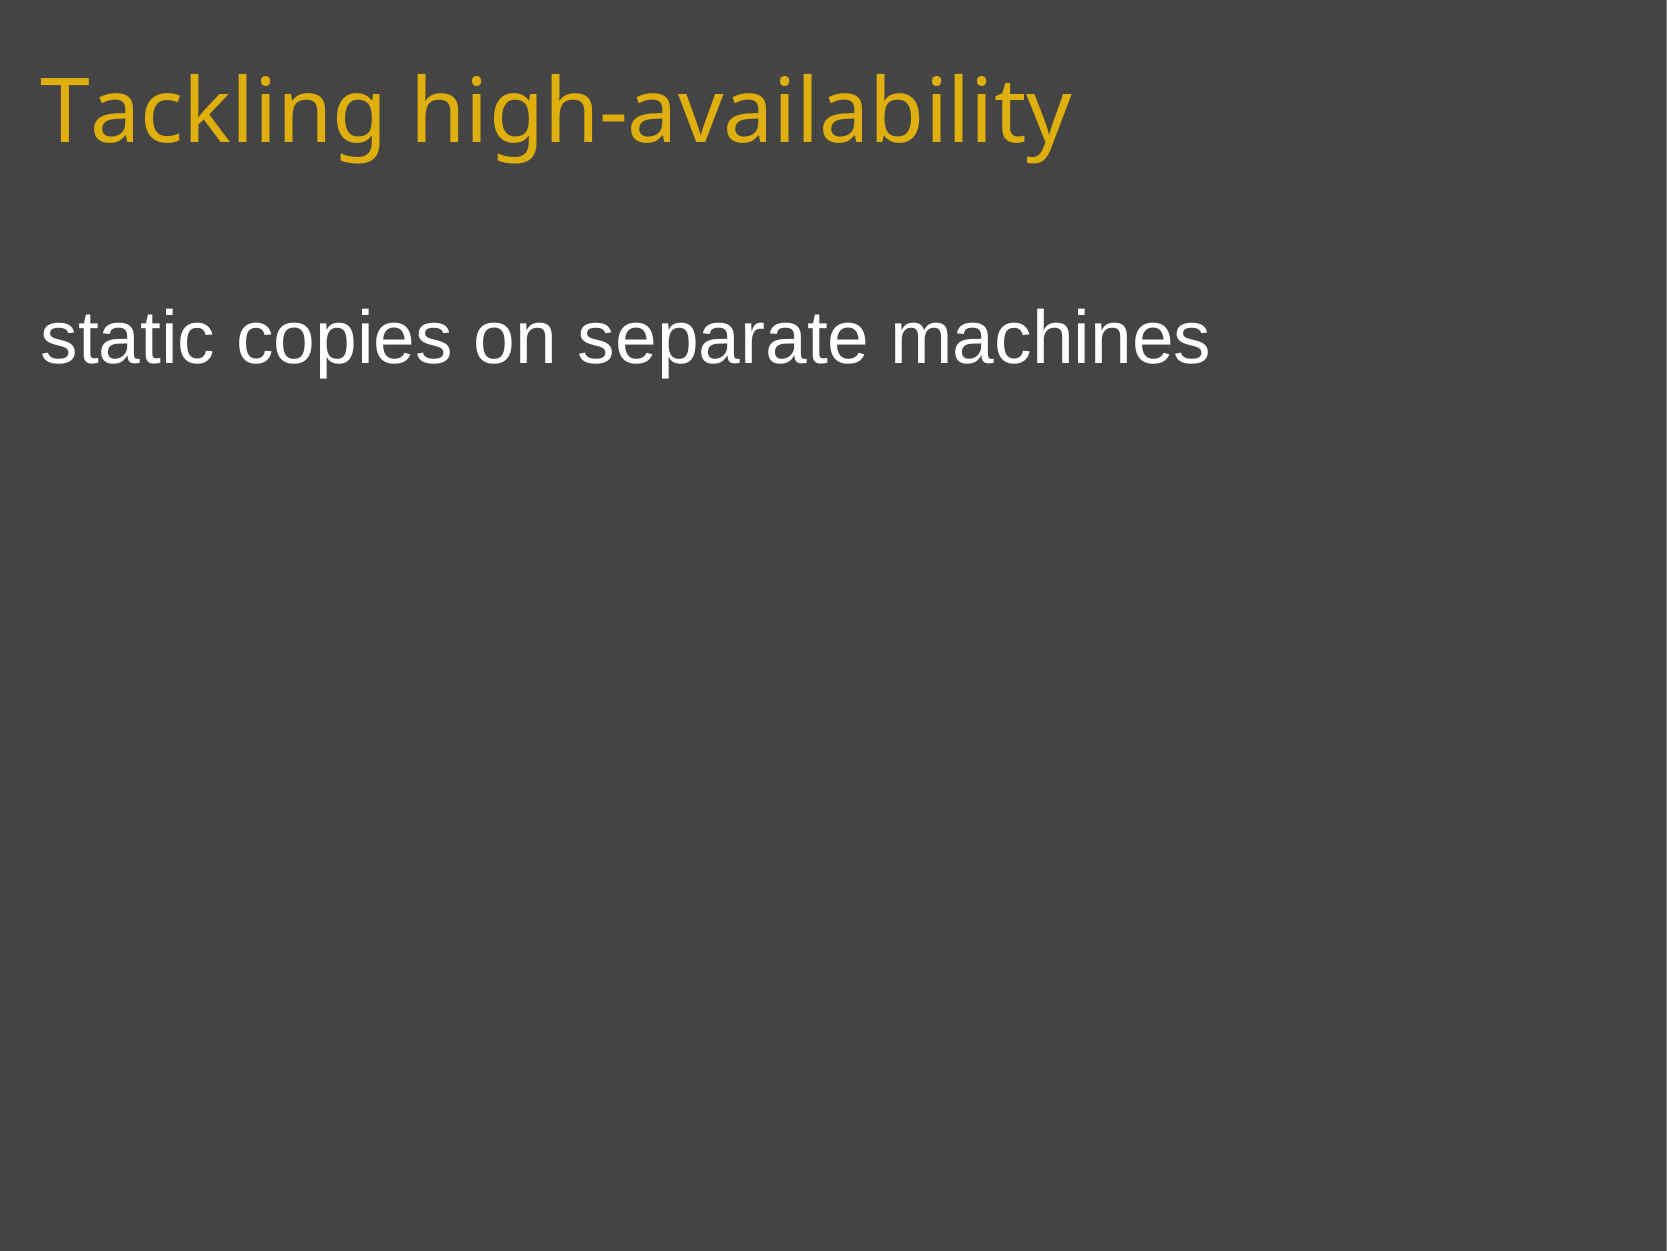

# Tackling high-availability
static copies on separate machines